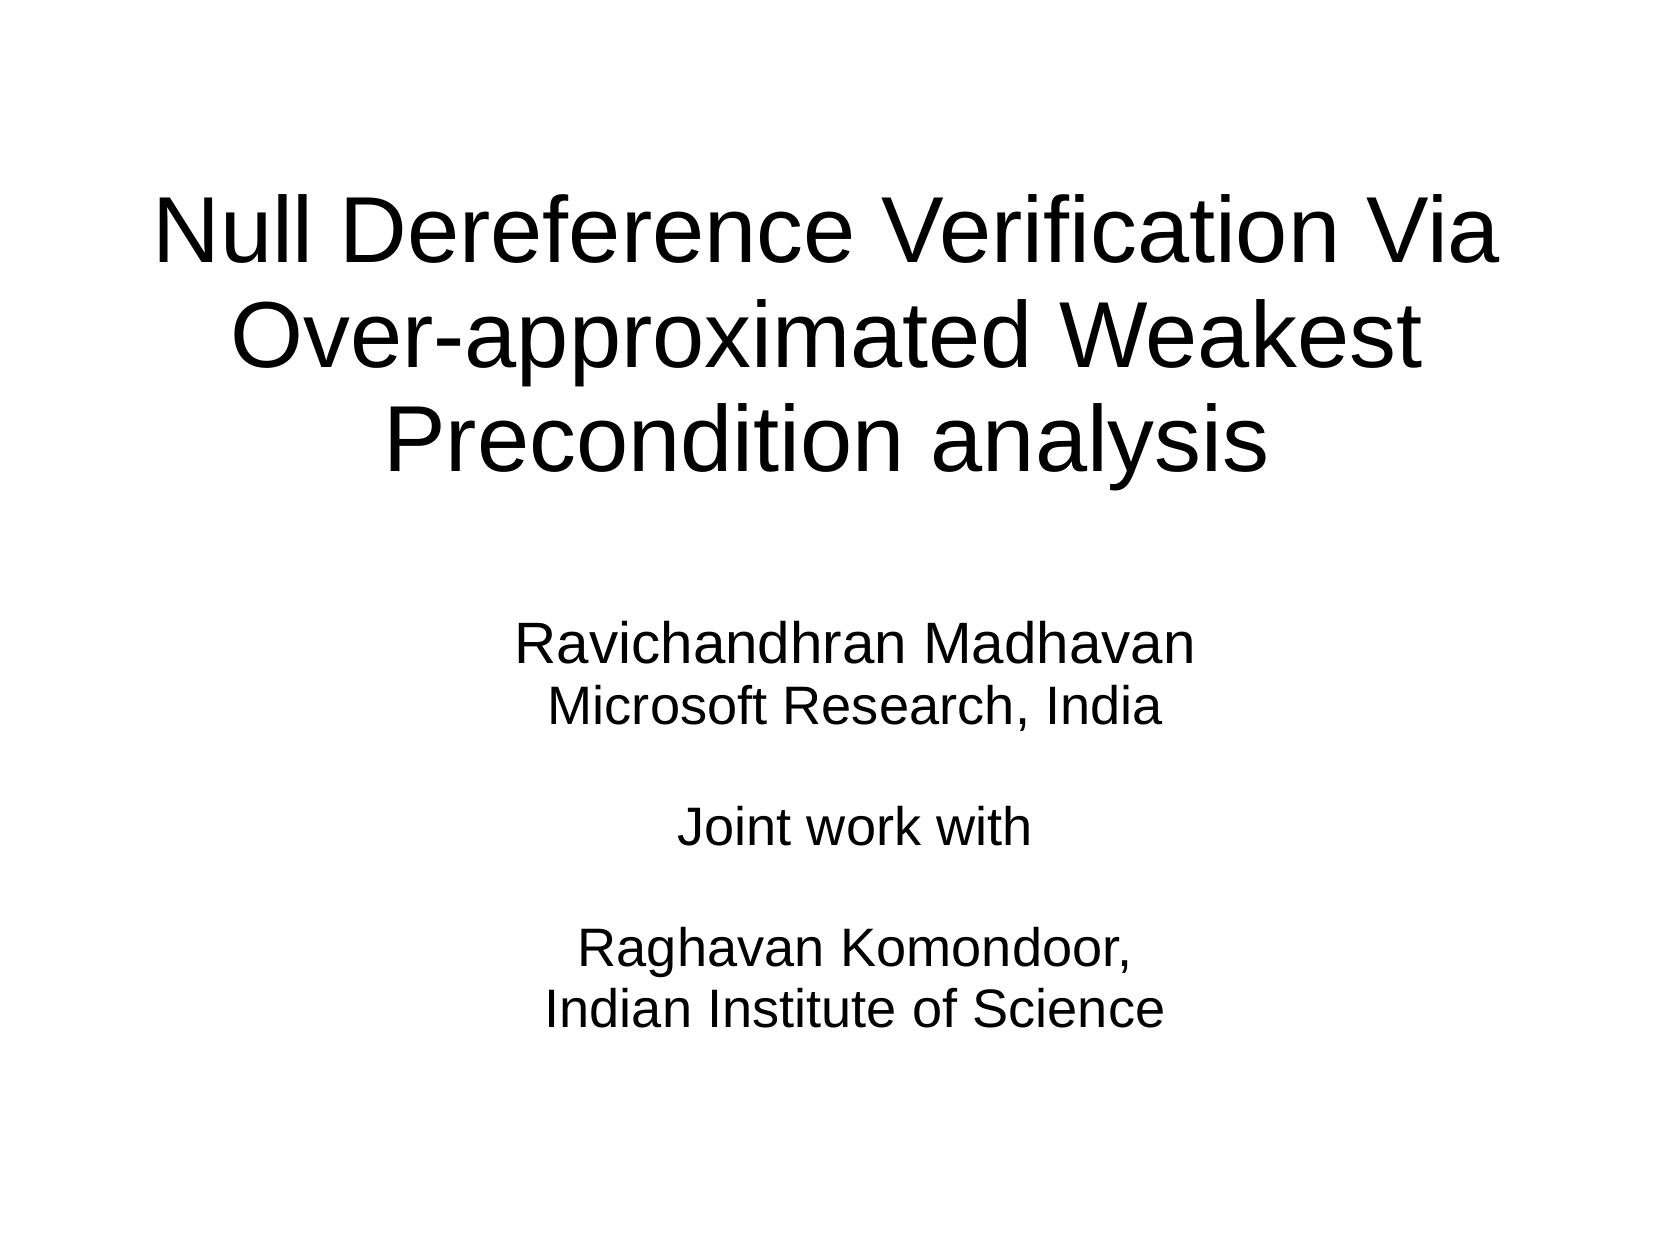

# Null Dereference Verification Via Over-approximated Weakest Precondition analysis
Ravichandhran Madhavan
Microsoft Research, India
Joint work with
Raghavan Komondoor,
Indian Institute of Science